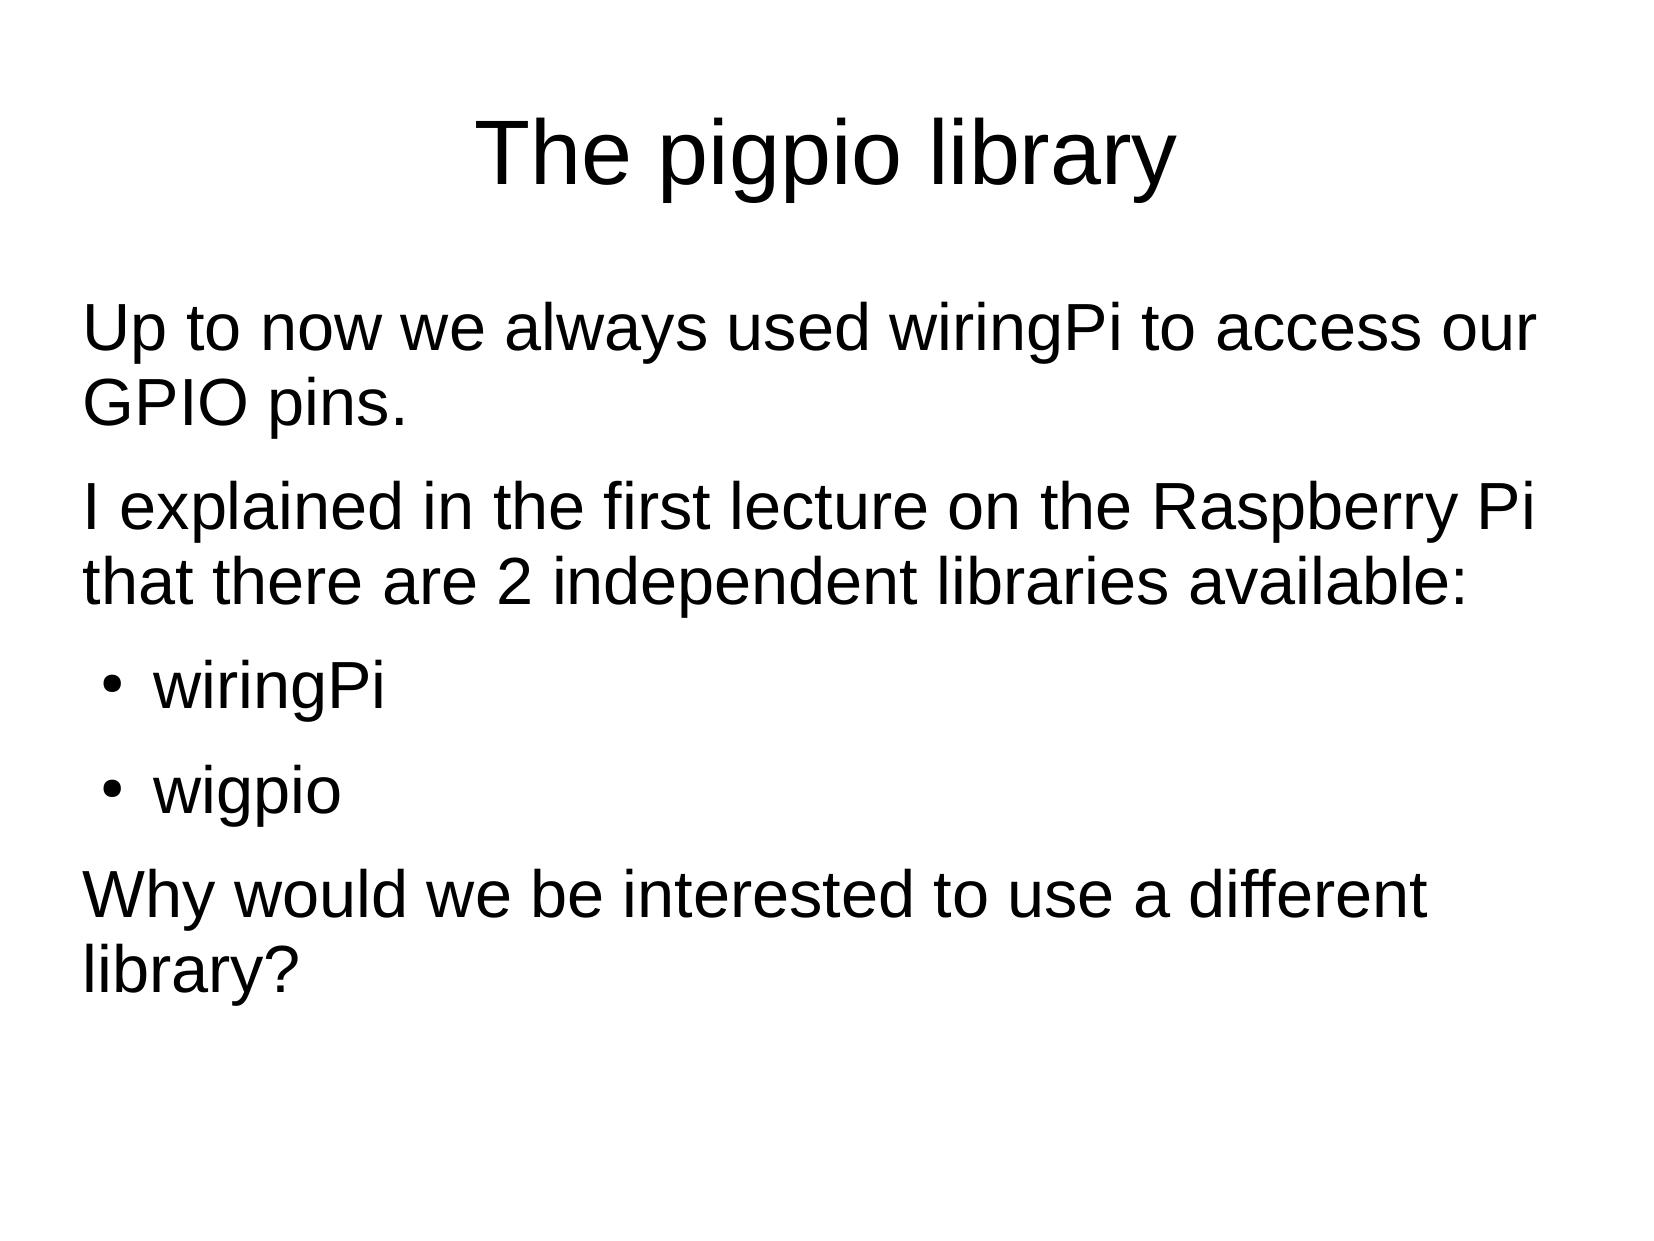

# The pigpio library
Up to now we always used wiringPi to access our GPIO pins.
I explained in the first lecture on the Raspberry Pi that there are 2 independent libraries available:
wiringPi
wigpio
Why would we be interested to use a different library?